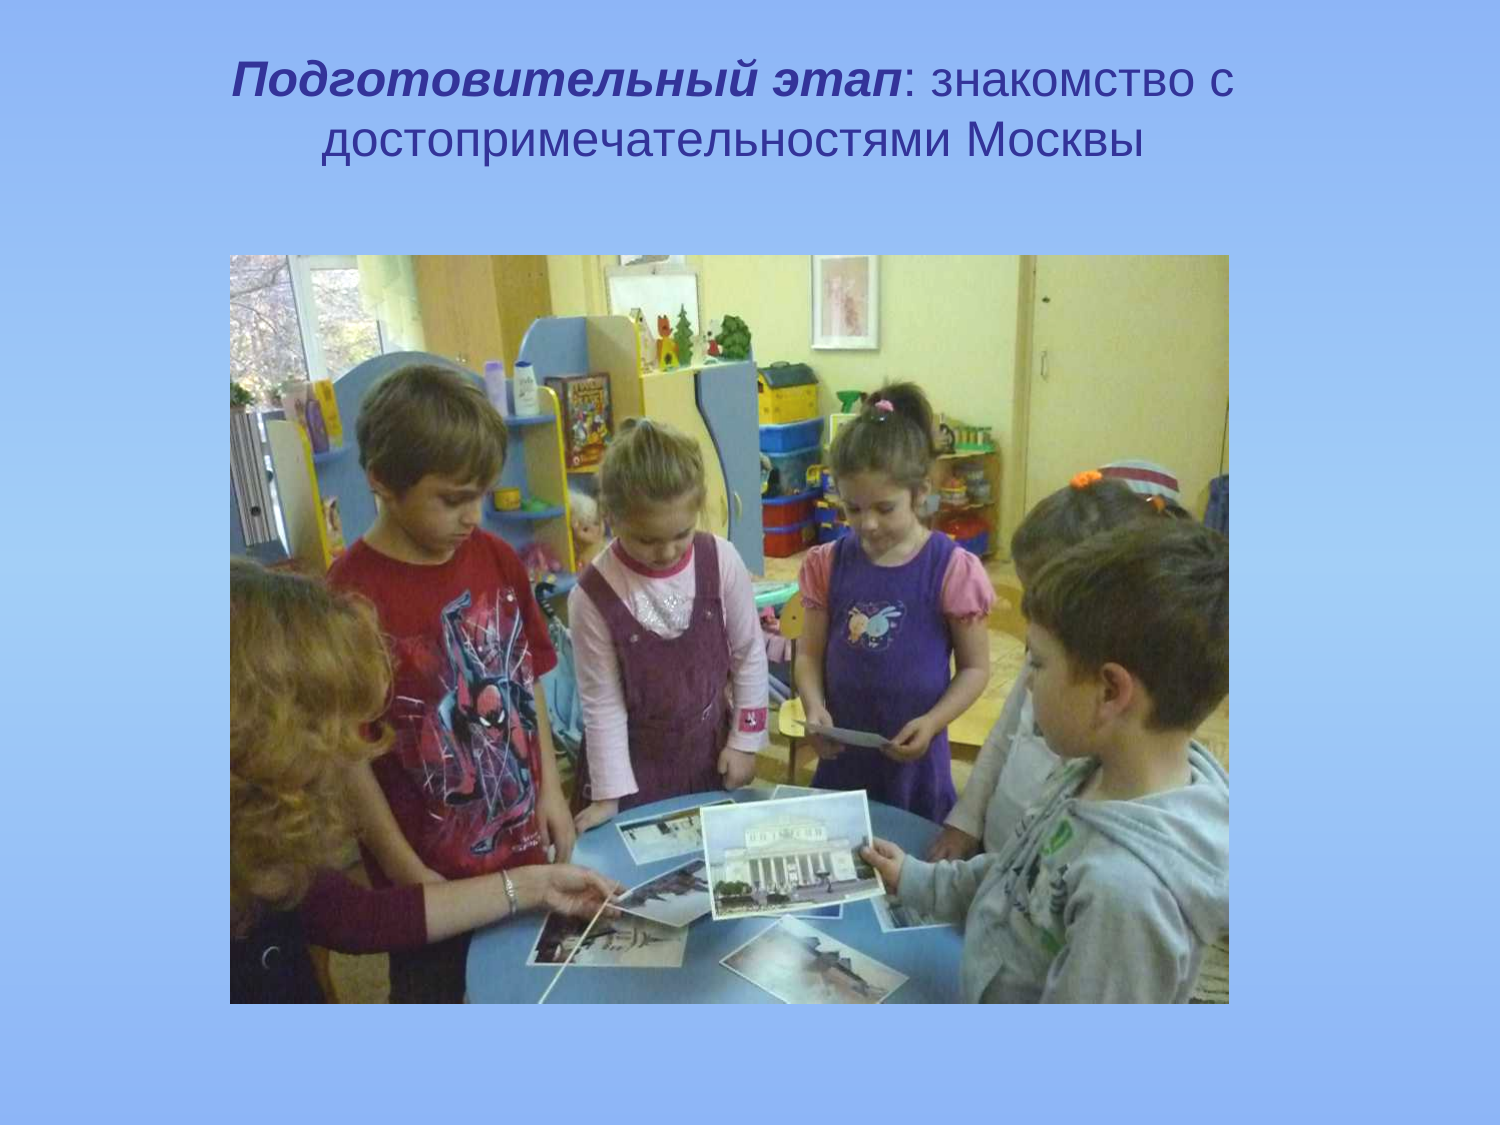

# Подготовительный этап: знакомство с достопримечательностями Москвы